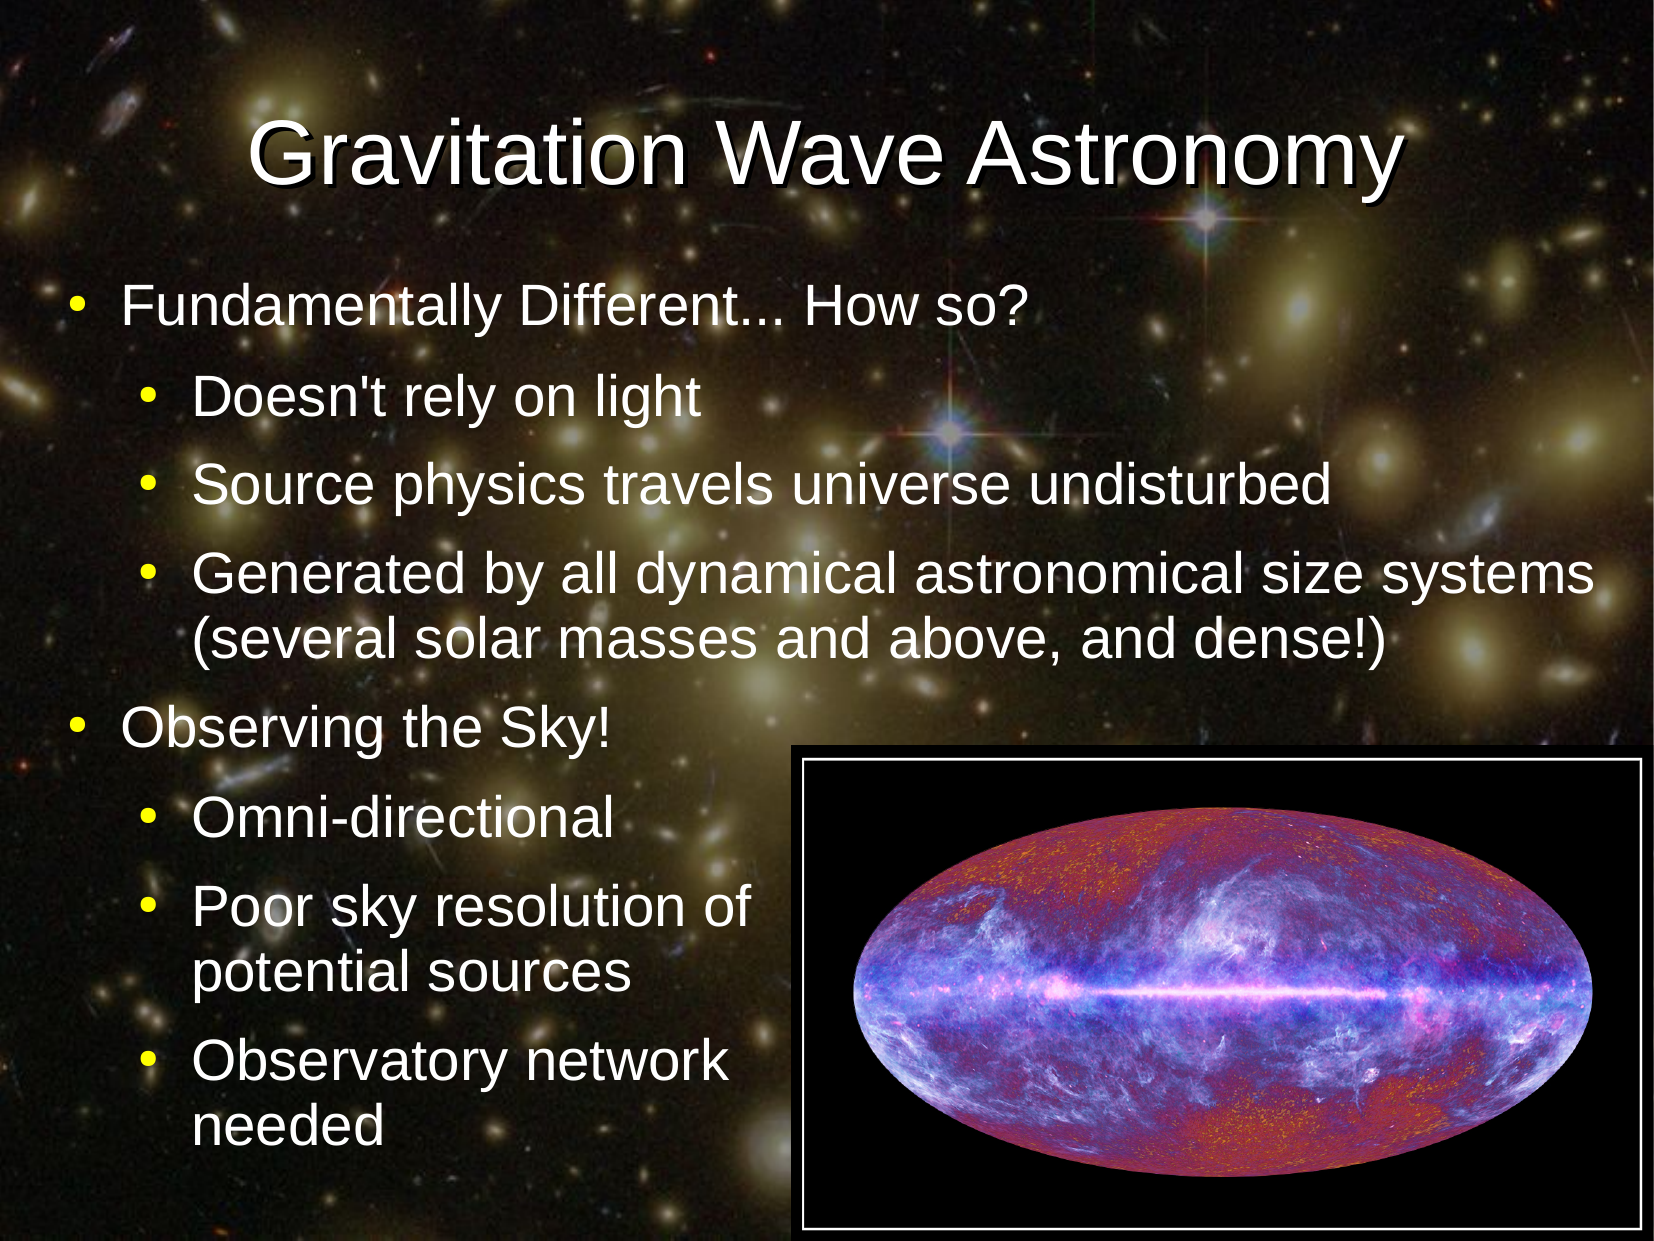

# Gravitation Wave Astronomy
Fundamentally Different... How so?
Doesn't rely on light
Source physics travels universe undisturbed
Generated by all dynamical astronomical size systems (several solar masses and above, and dense!)
Observing the Sky!
Omni-directional
Poor sky resolution of
potential sources
Observatory network
needed